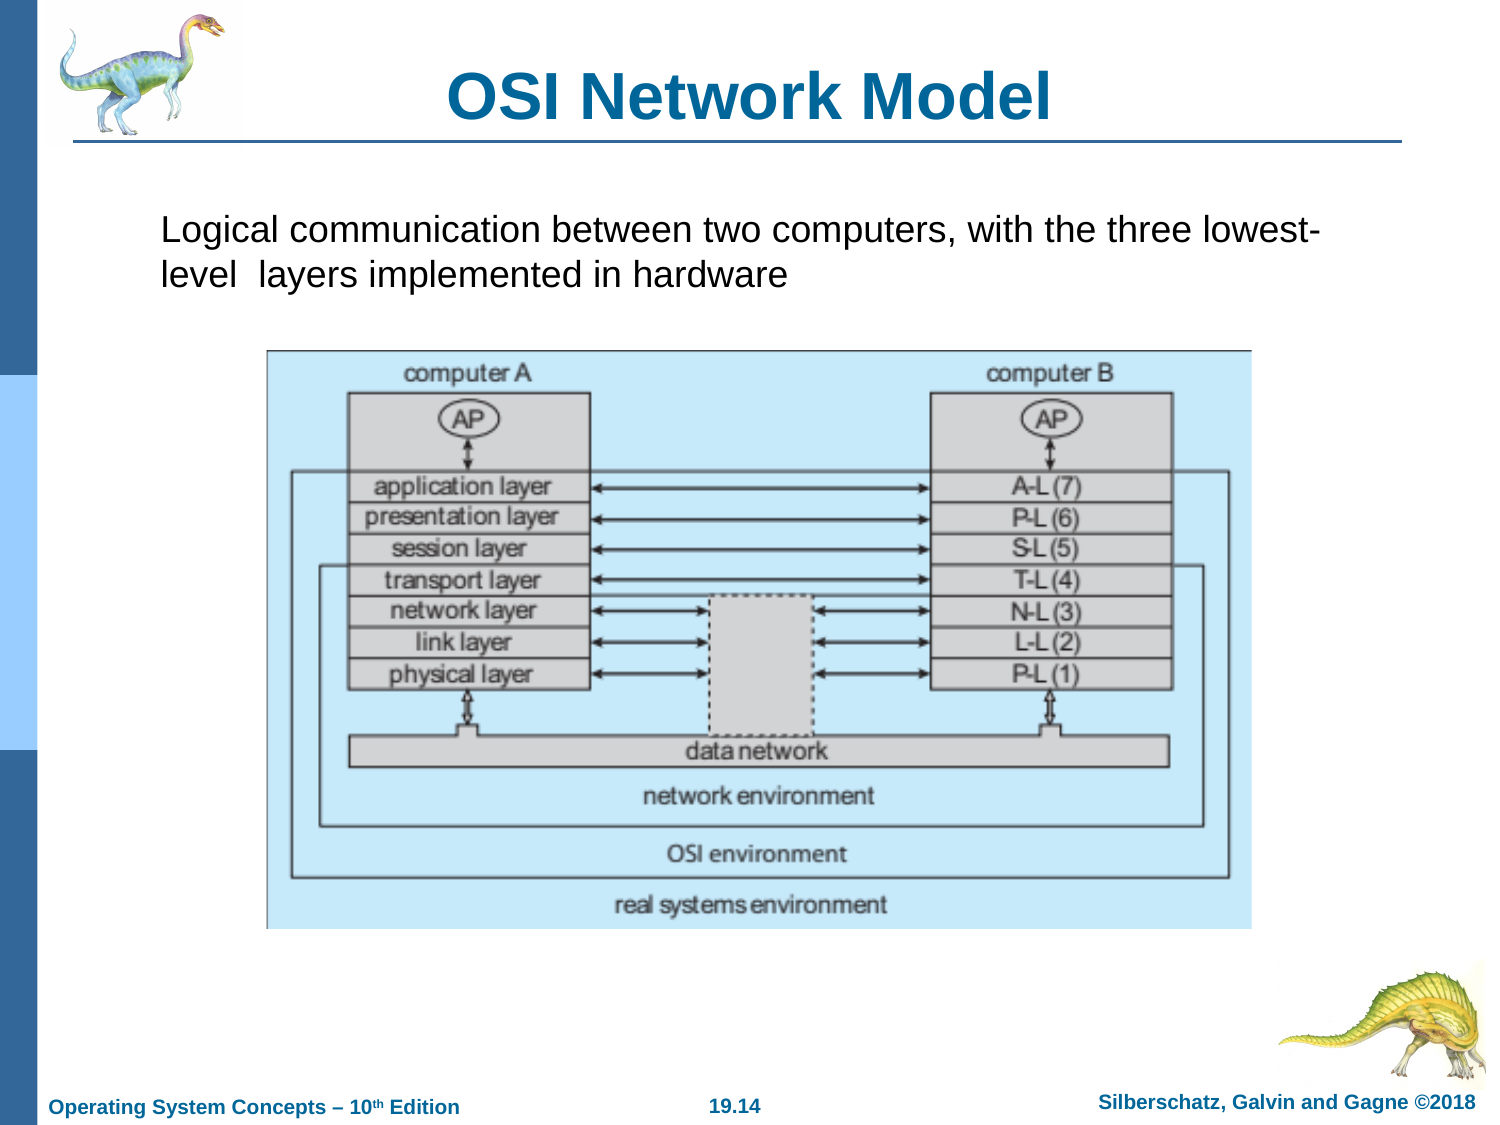

# OSI Network Model
Logical communication between two computers, with the three lowest-level layers implemented in hardware